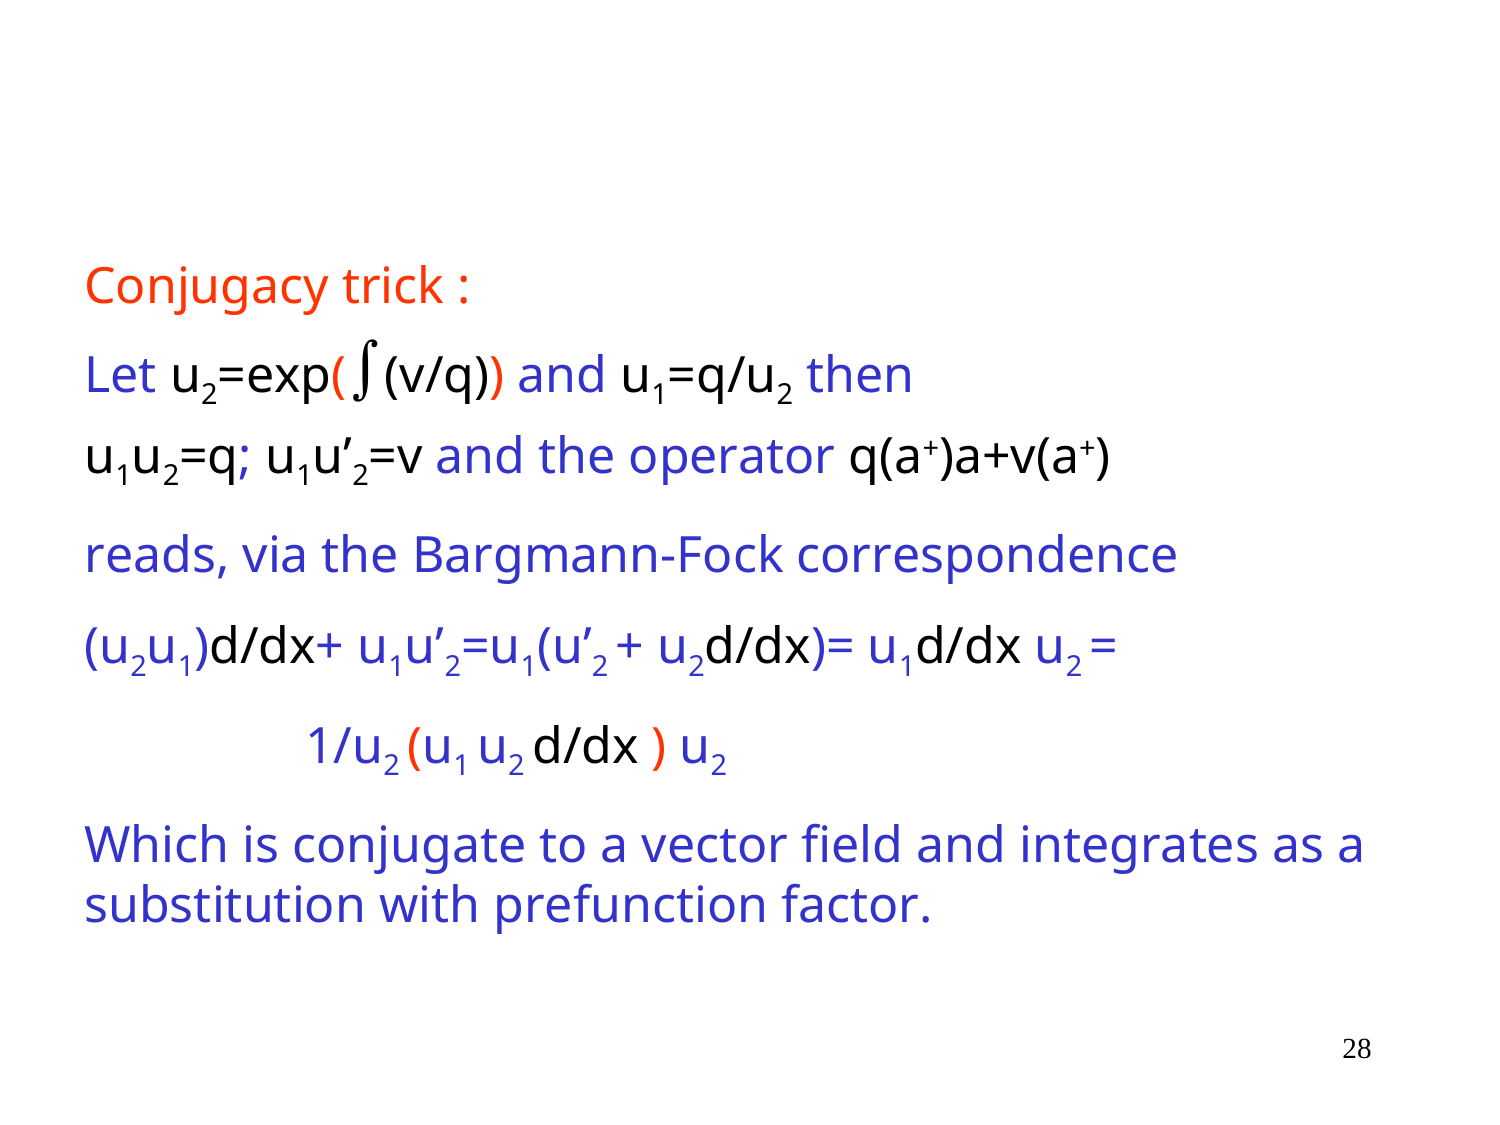

Conjugacy trick :
Let u2=exp((v/q)) and u1=q/u2 then
u1u2=q; u1u’2=v and the operator q(a+)a+v(a+)‏
reads, via the Bargmann-Fock correspondence
(u2u1)d/dx+ u1u’2=u1(u’2 + u2d/dx)= u1d/dx u2 =
			1/u2 (u1 u2 d/dx ) u2
Which is conjugate to a vector field and integrates as a
substitution with prefunction factor.
28